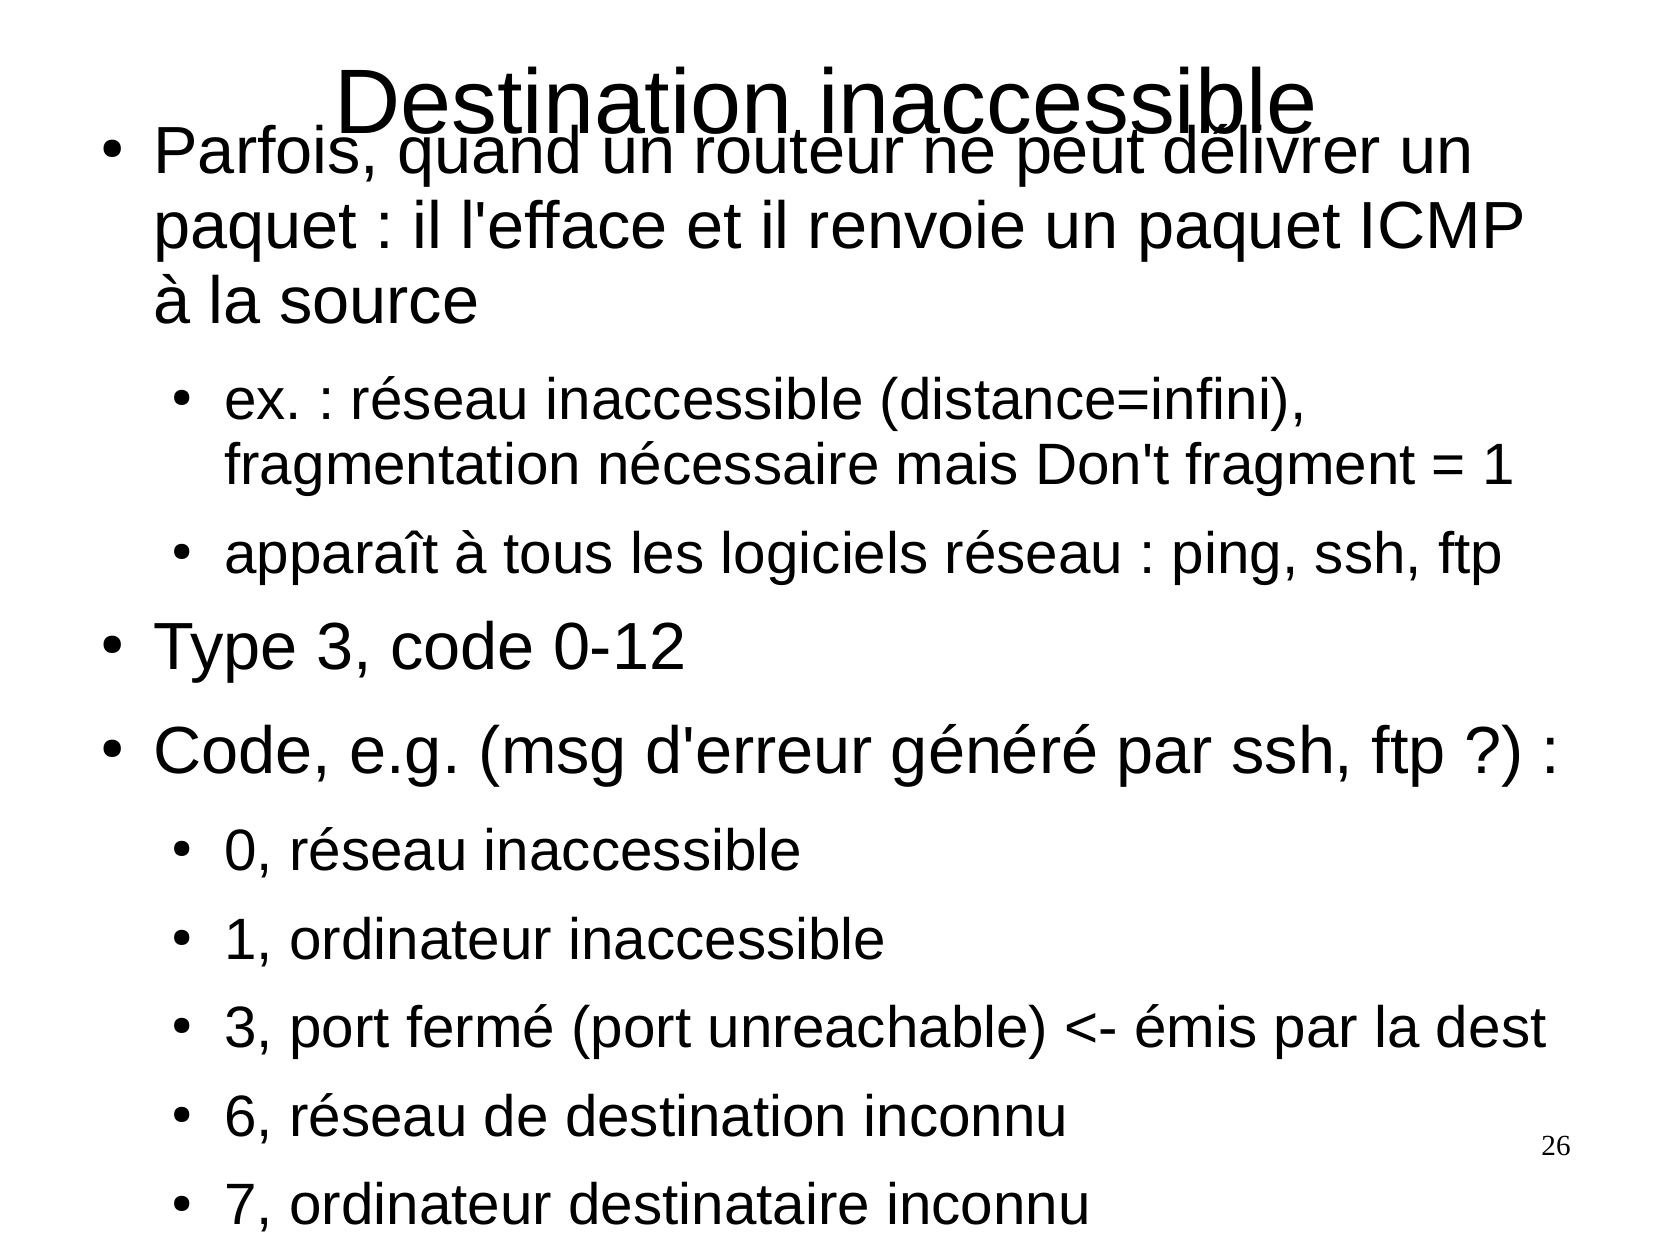

# Destination inaccessible
Parfois, quand un routeur ne peut délivrer un paquet : il l'efface et il renvoie un paquet ICMP à la source
ex. : réseau inaccessible (distance=infini), fragmentation nécessaire mais Don't fragment = 1
apparaît à tous les logiciels réseau : ping, ssh, ftp
Type 3, code 0-12
Code, e.g. (msg d'erreur généré par ssh, ftp ?) :
0, réseau inaccessible
1, ordinateur inaccessible
3, port fermé (port unreachable) <- émis par la dest
6, réseau de destination inconnu
7, ordinateur destinataire inconnu
26